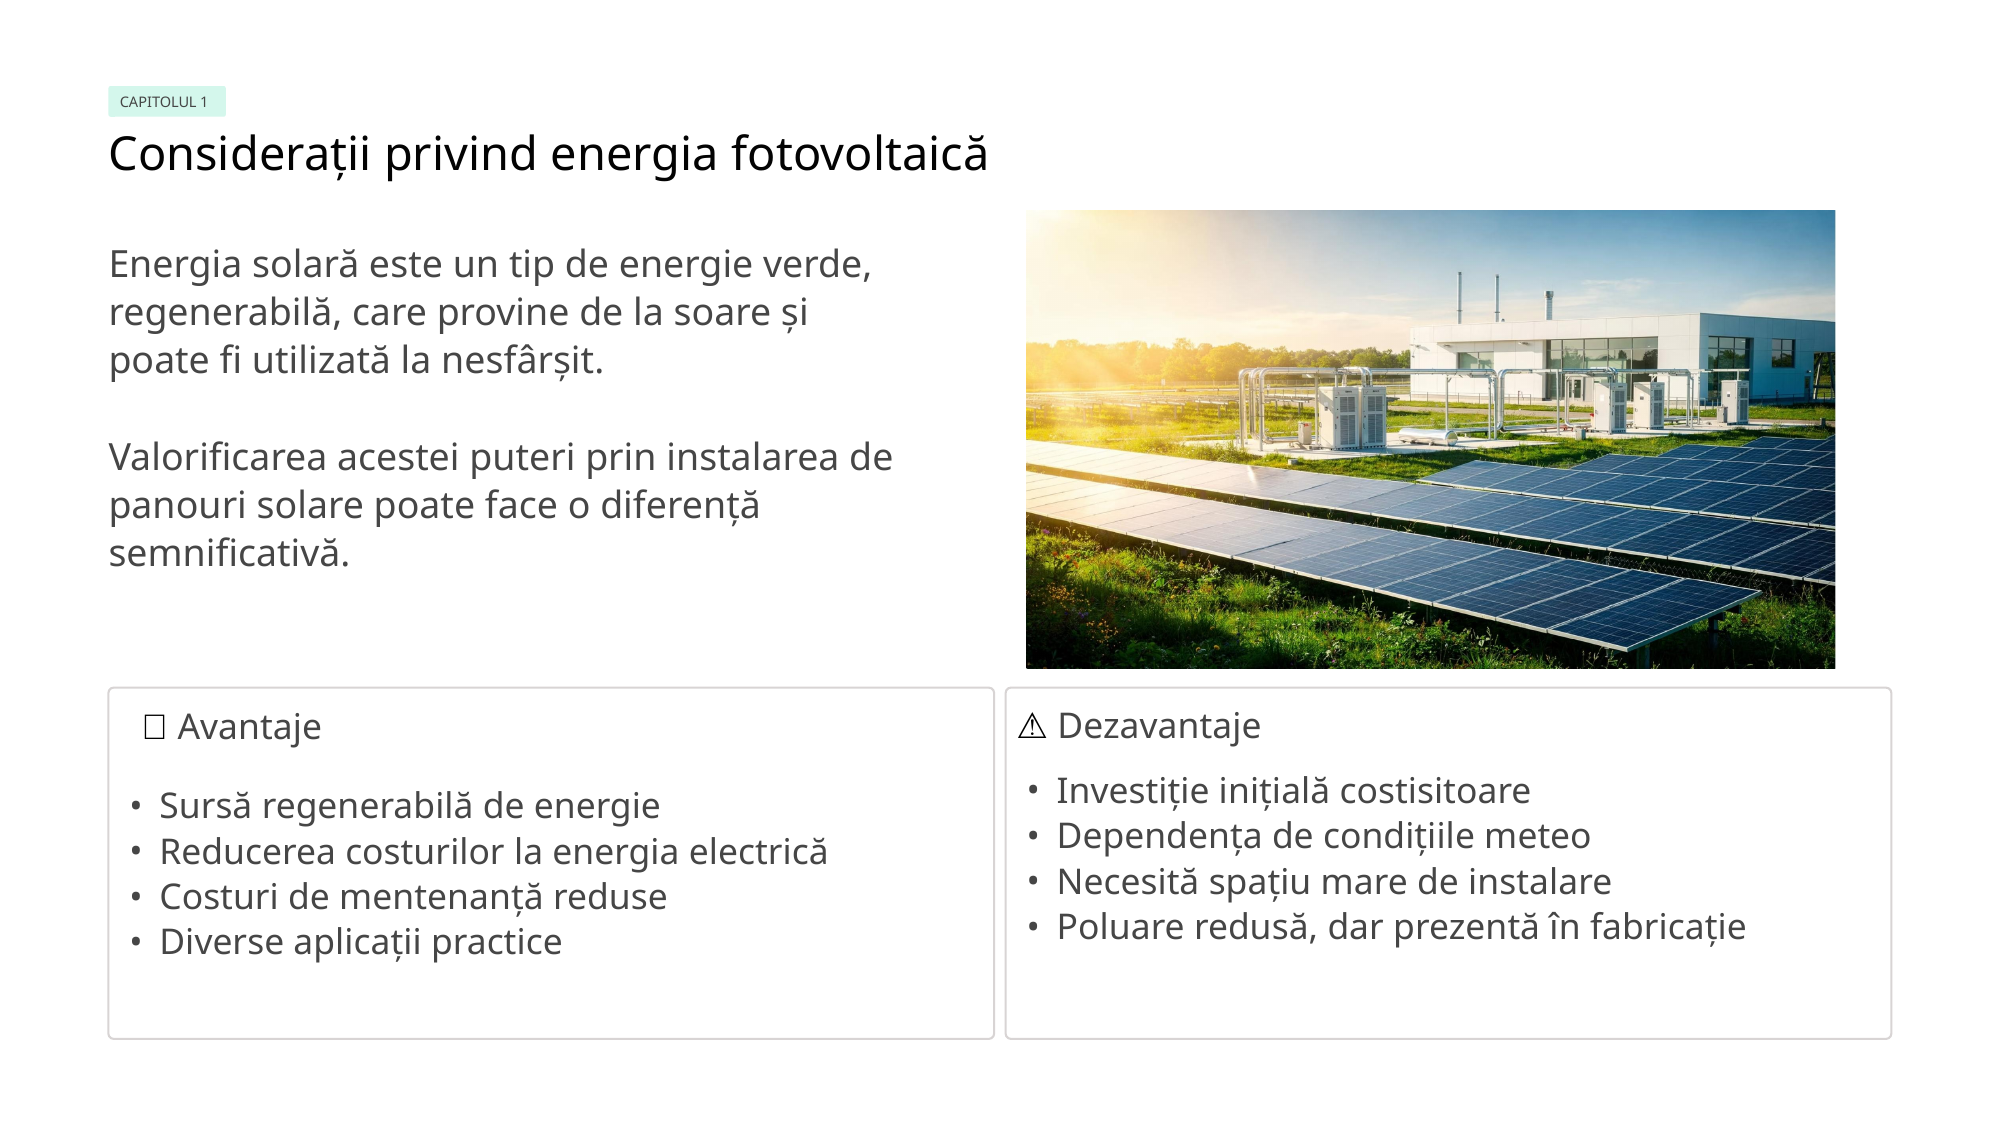

CAPITOLUL 1
Considerații privind energia fotovoltaică
Energia solară este un tip de energie verde, regenerabilă, care provine de la soare și poate fi utilizată la nesfârșit.
Valorificarea acestei puteri prin instalarea de panouri solare poate face o diferență semnificativă.
⚠️ Dezavantaje
✅ Avantaje
Investiție inițială costisitoare
Dependența de condițiile meteo
Necesită spațiu mare de instalare
Poluare redusă, dar prezentă în fabricație
Sursă regenerabilă de energie
Reducerea costurilor la energia electrică
Costuri de mentenanță reduse
Diverse aplicații practice